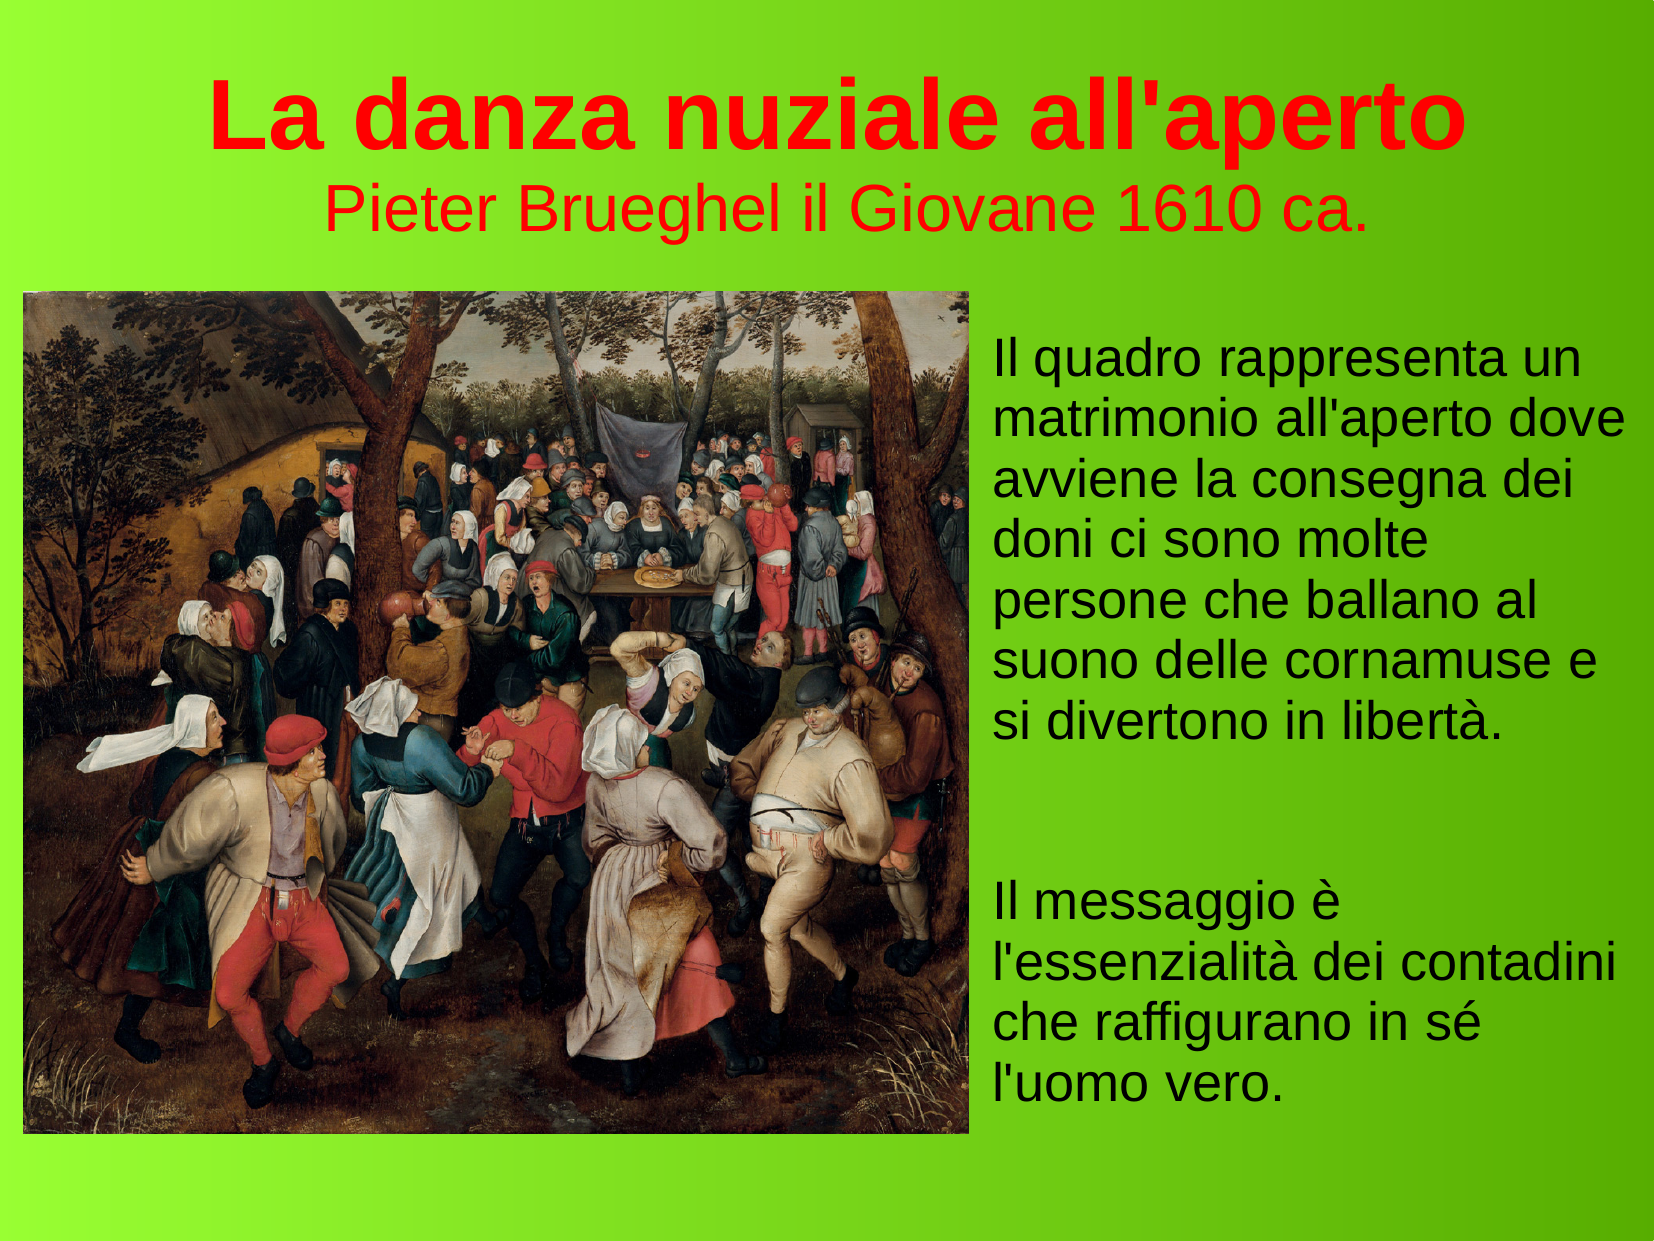

# La danza nuziale all'aperto Pieter Brueghel il Giovane 1610 ca.
Il quadro rappresenta un matrimonio all'aperto dove avviene la consegna dei doni ci sono molte persone che ballano al suono delle cornamuse e si divertono in libertà.
Il messaggio è l'essenzialità dei contadini che raffigurano in sé l'uomo vero.